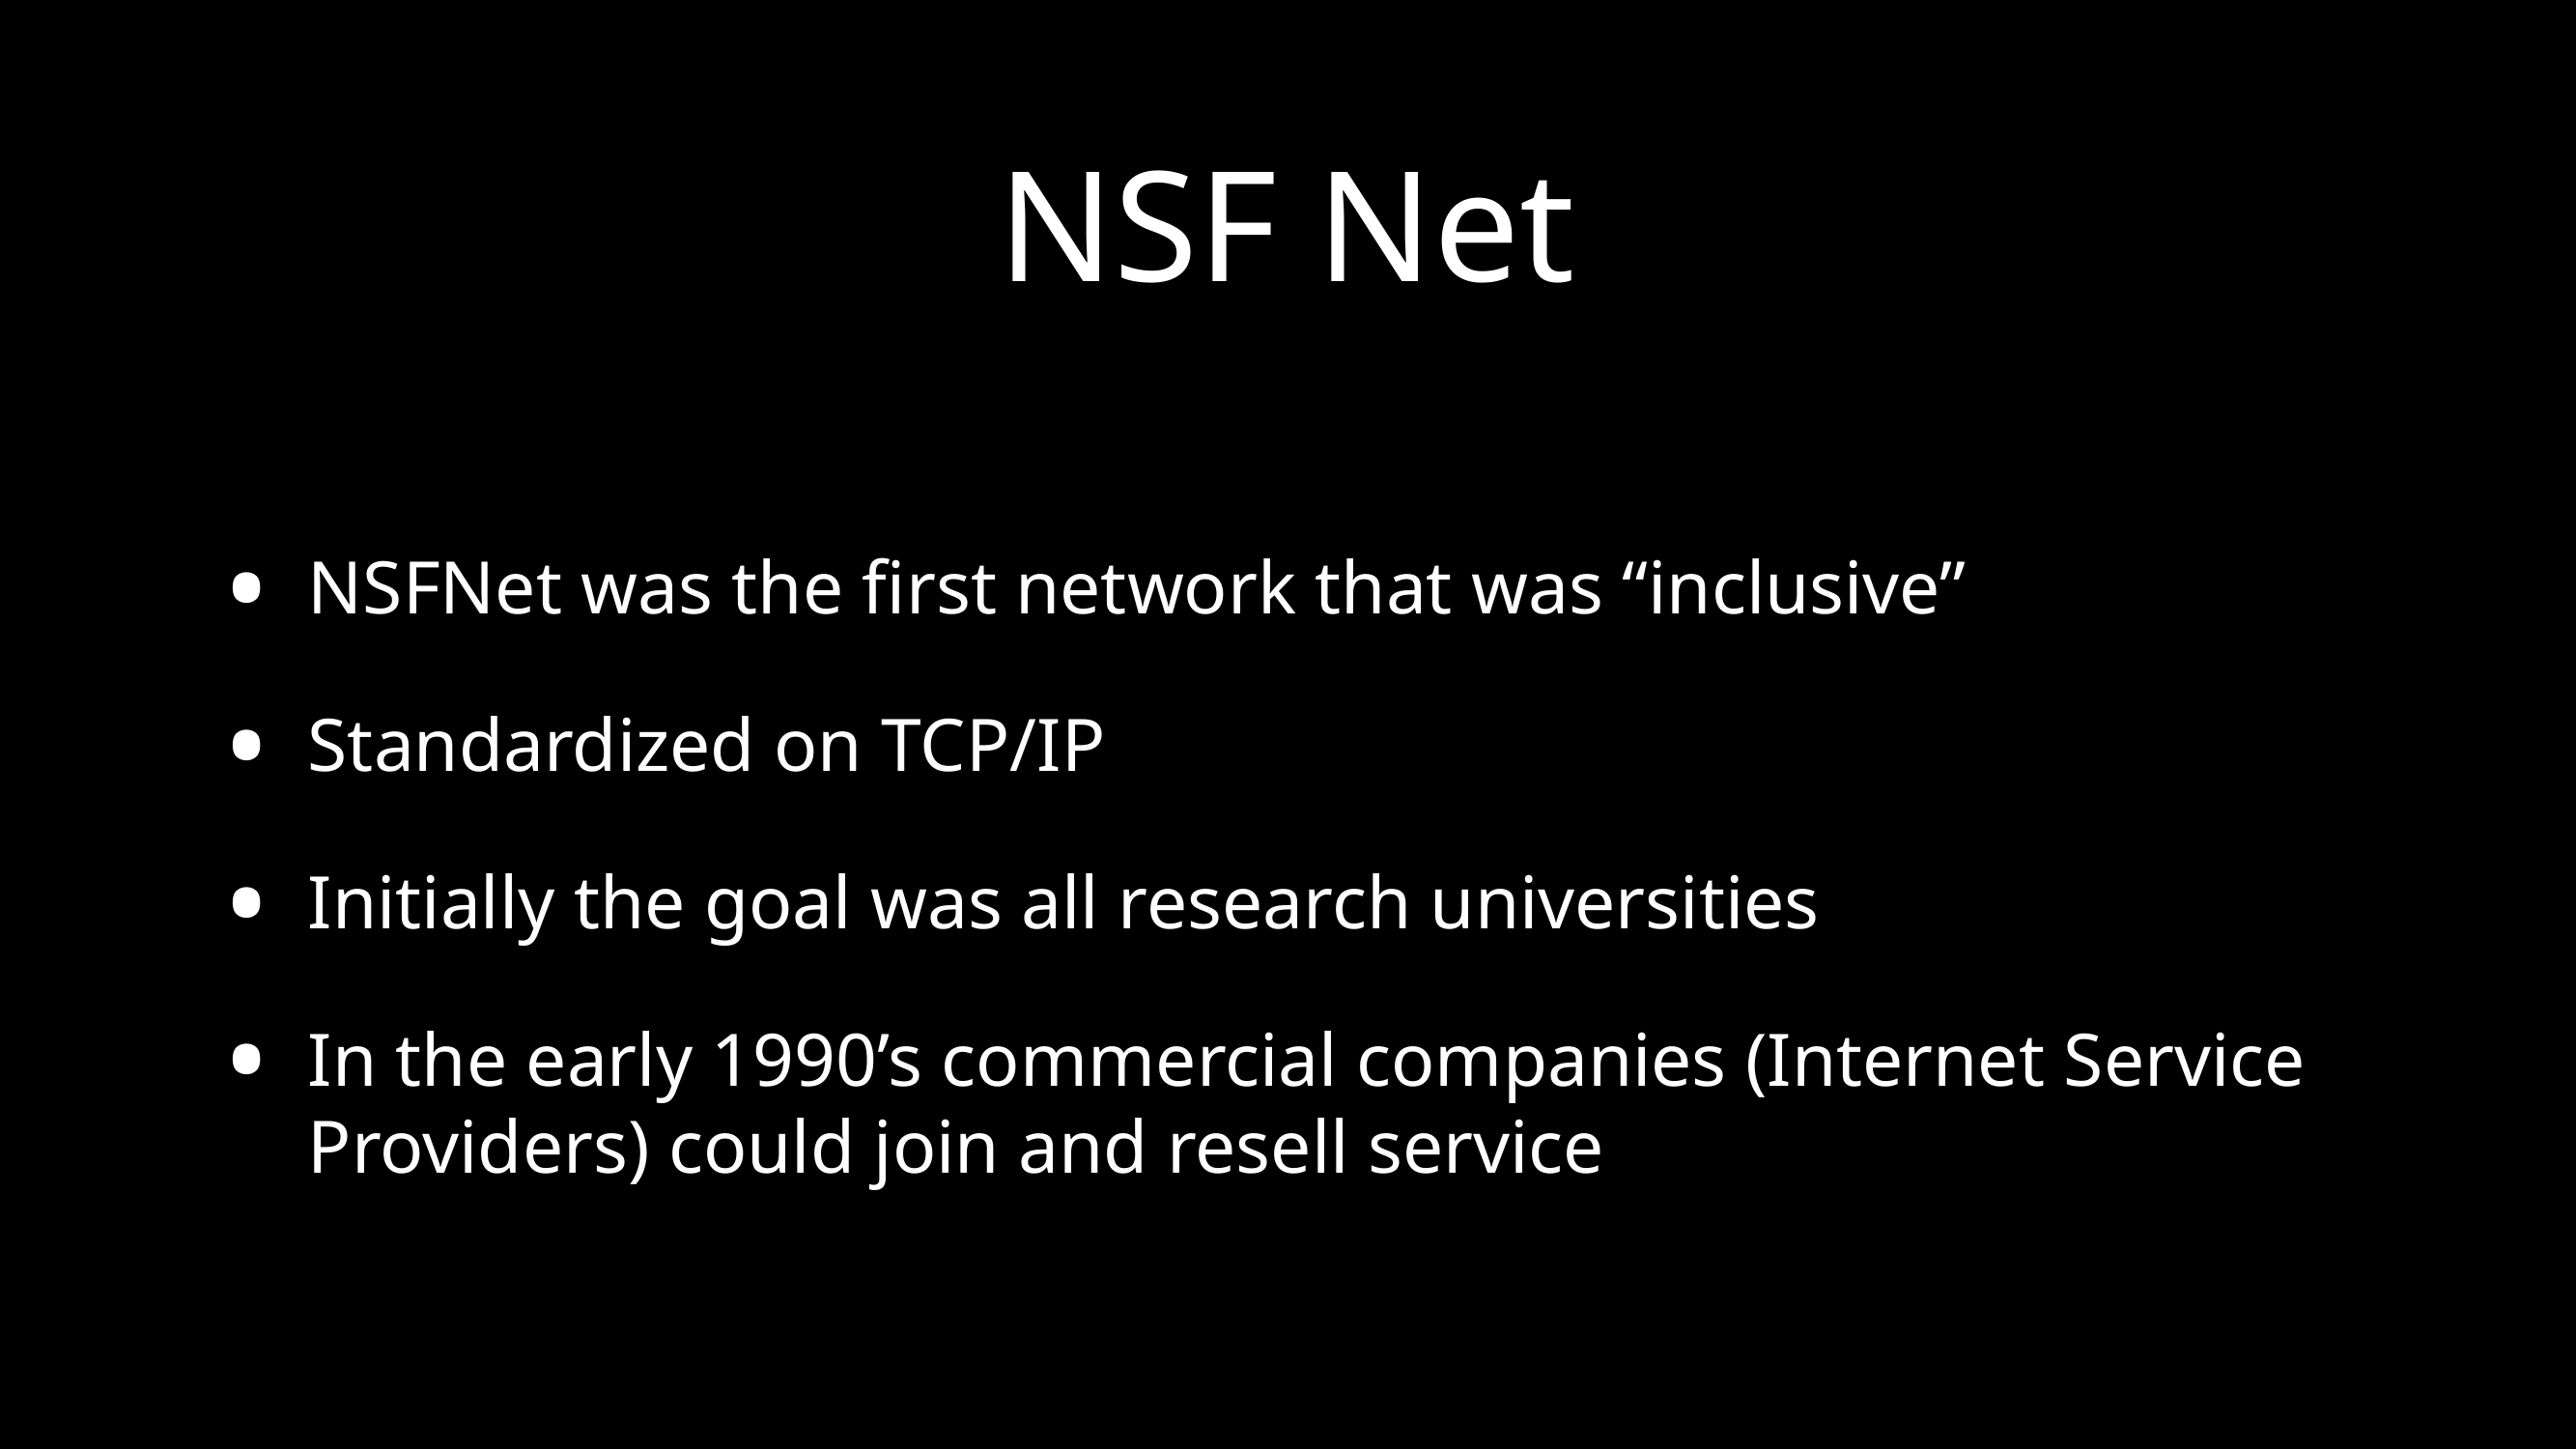

# NSF Net
NSFNet was the first network that was “inclusive”
Standardized on TCP/IP
Initially the goal was all research universities
In the early 1990’s commercial companies (Internet Service Providers) could join and resell service